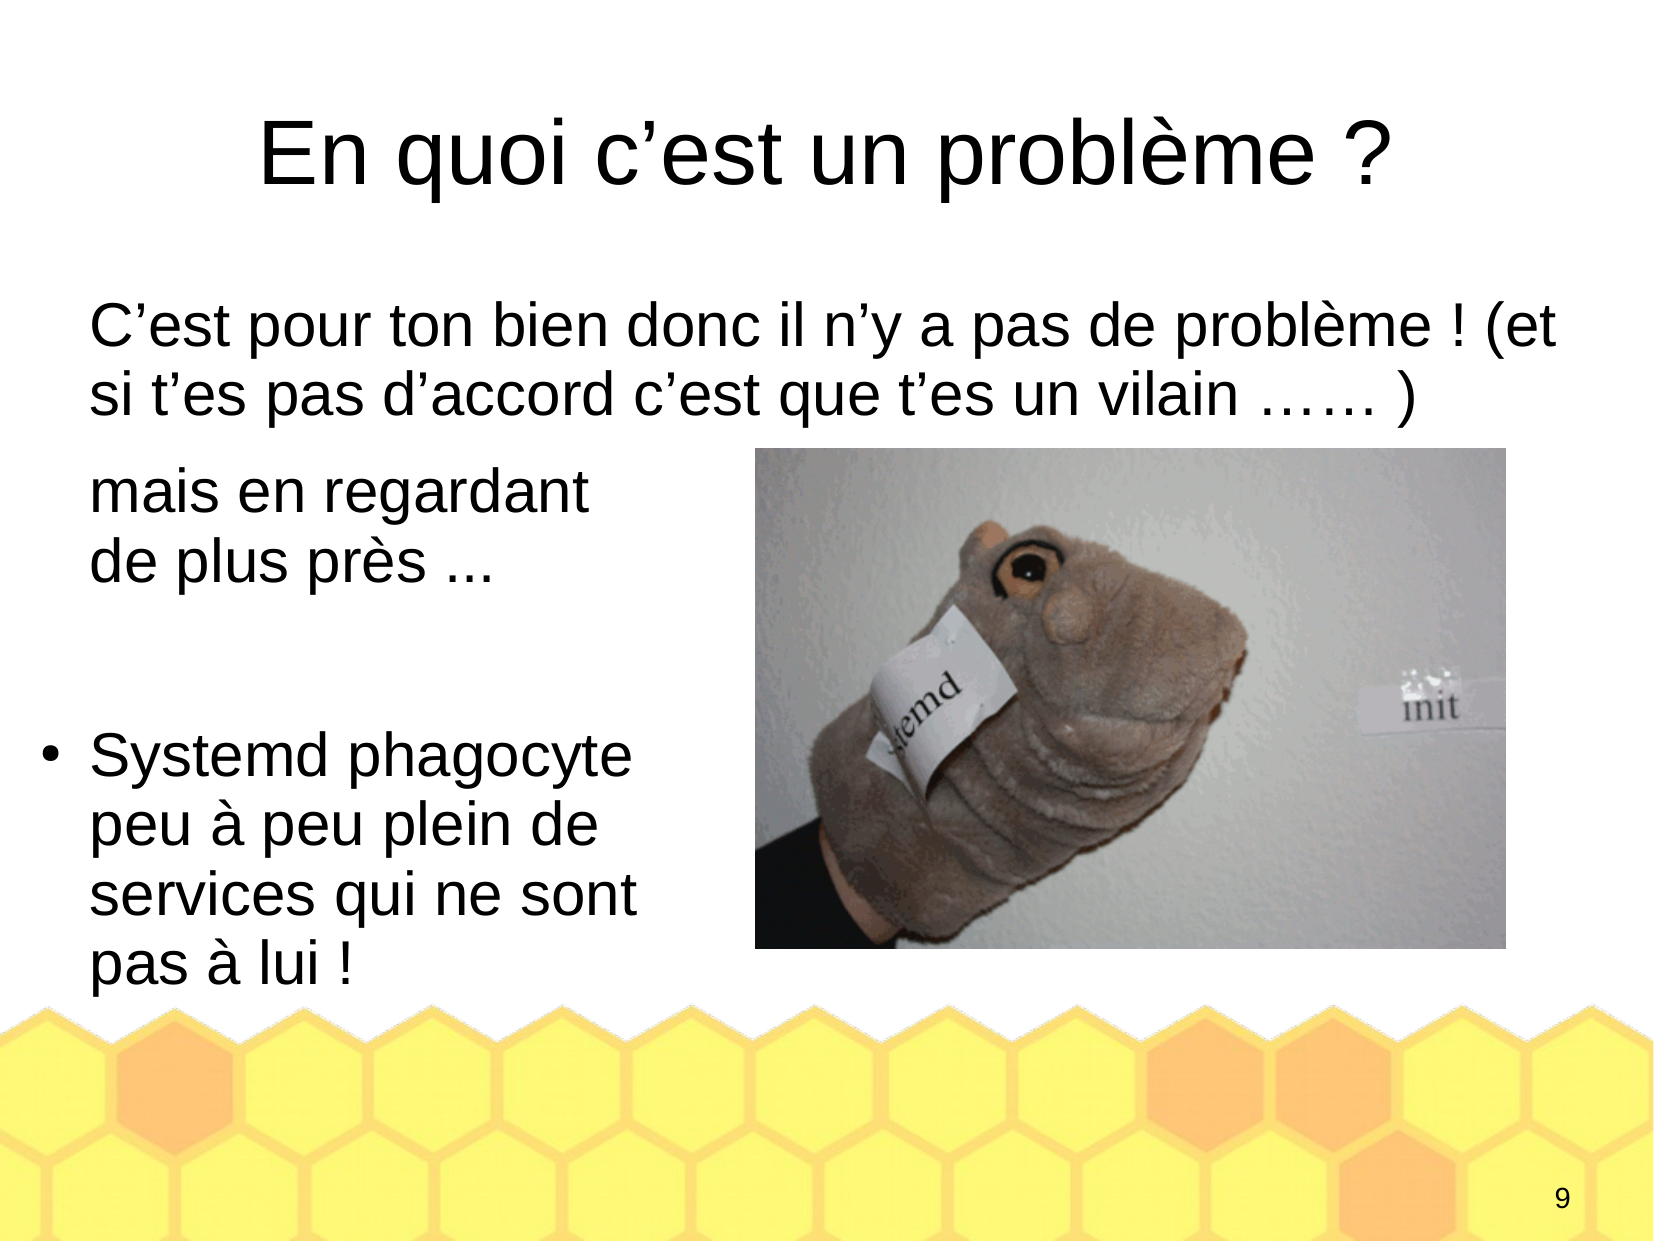

# En quoi c’est un problème ?
C’est pour ton bien donc il n’y a pas de problème ! (et si t’es pas d’accord c’est que t’es un vilain …… )
mais en regardant
de plus près ...
Systemd phagocyte
peu à peu plein de
services qui ne sont
pas à lui !
9